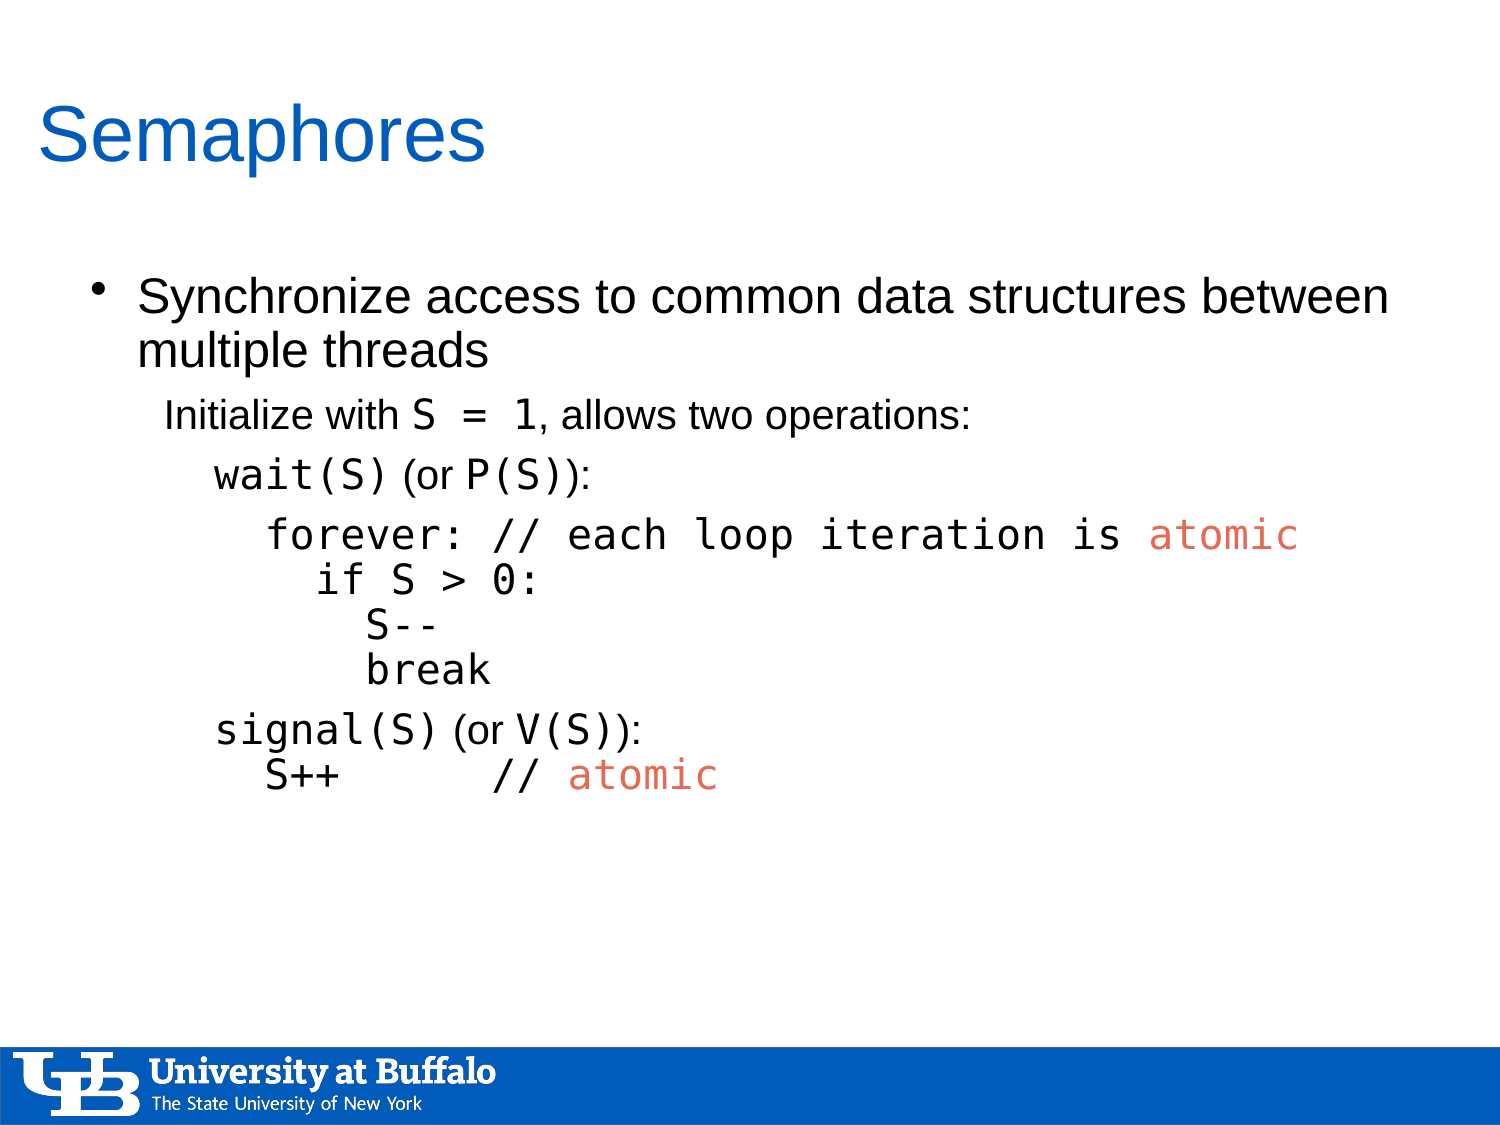

# Semaphores
Synchronize access to common data structures between multiple threads
Initialize with S = 1, allows two operations:
 wait(S) (or P(S)):
 forever: // each loop iteration is atomic
 if S > 0:
 S--
 break
 signal(S) (or V(S)):
 S++ // atomic